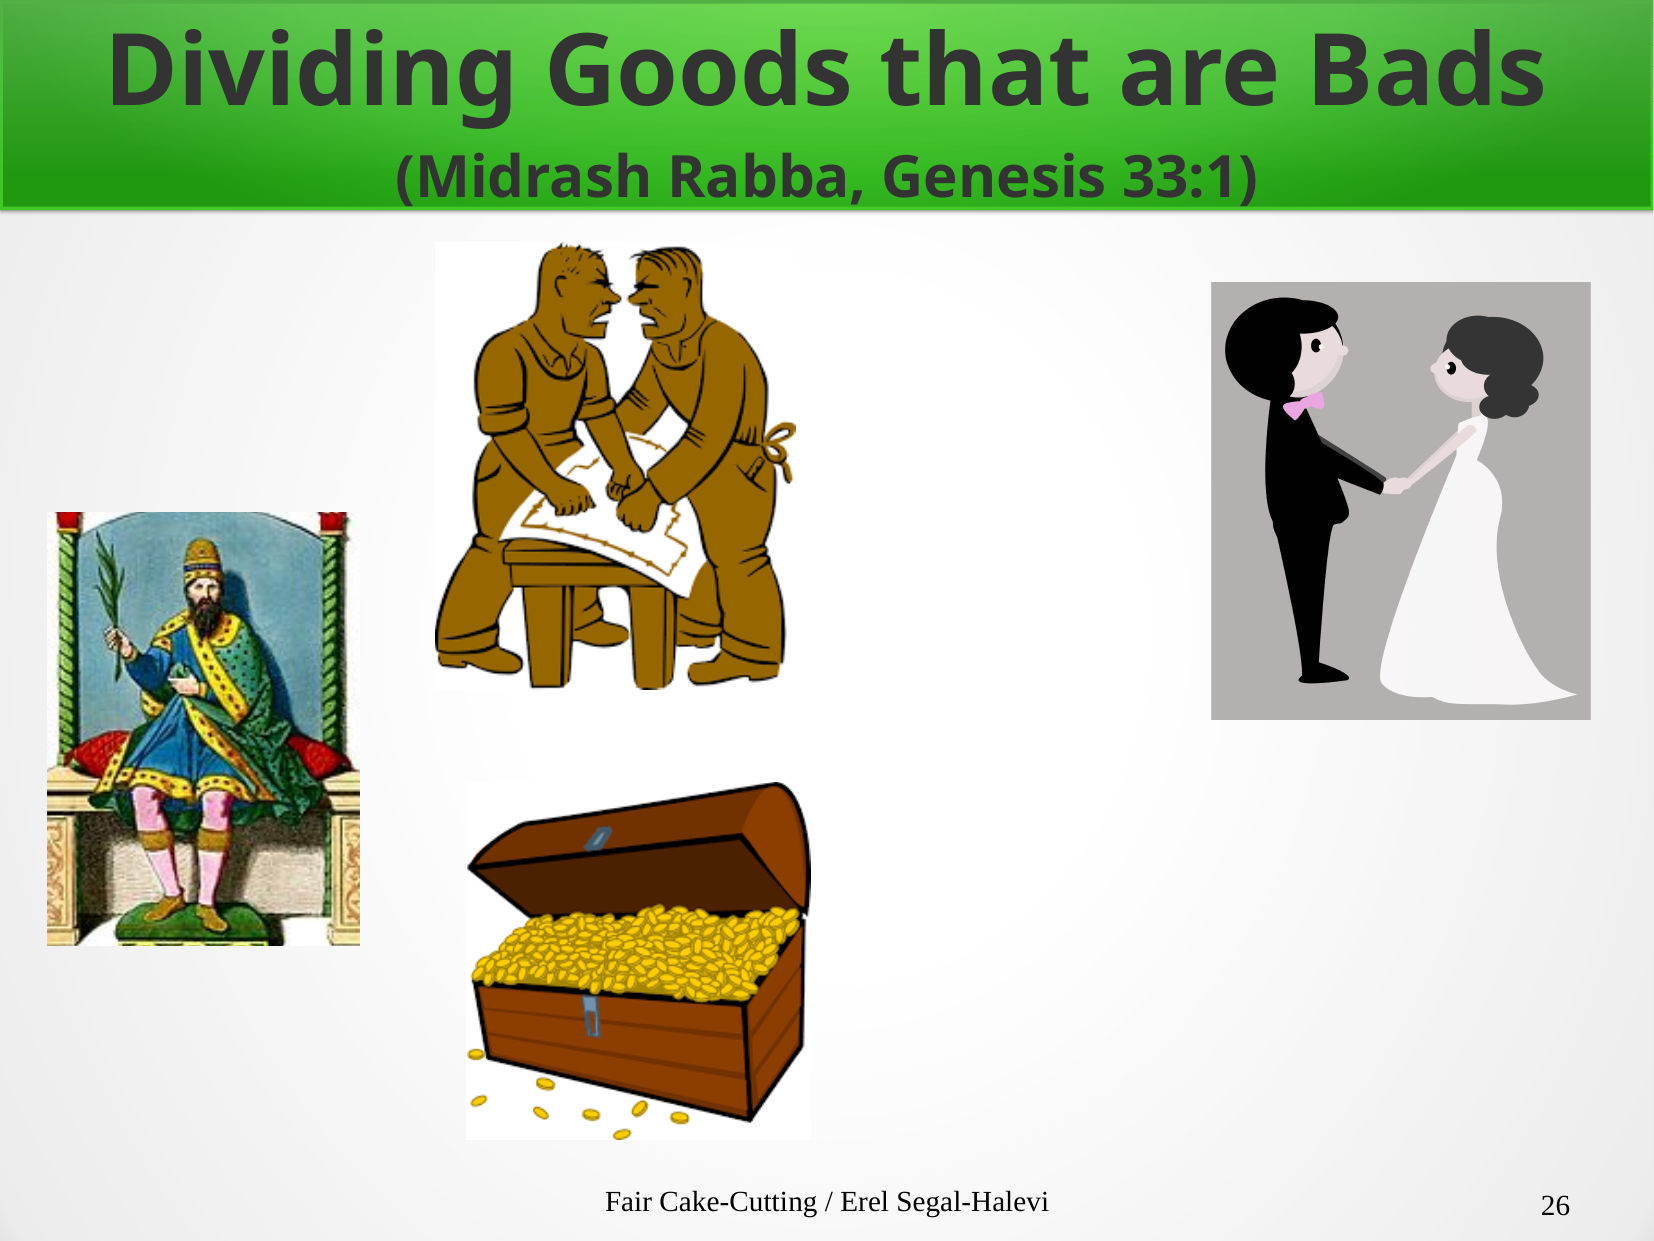

# Dividing Goods that are Bads (Midrash Rabba, Genesis 33:1)
Fair Cake-Cutting / Erel Segal-Halevi
26